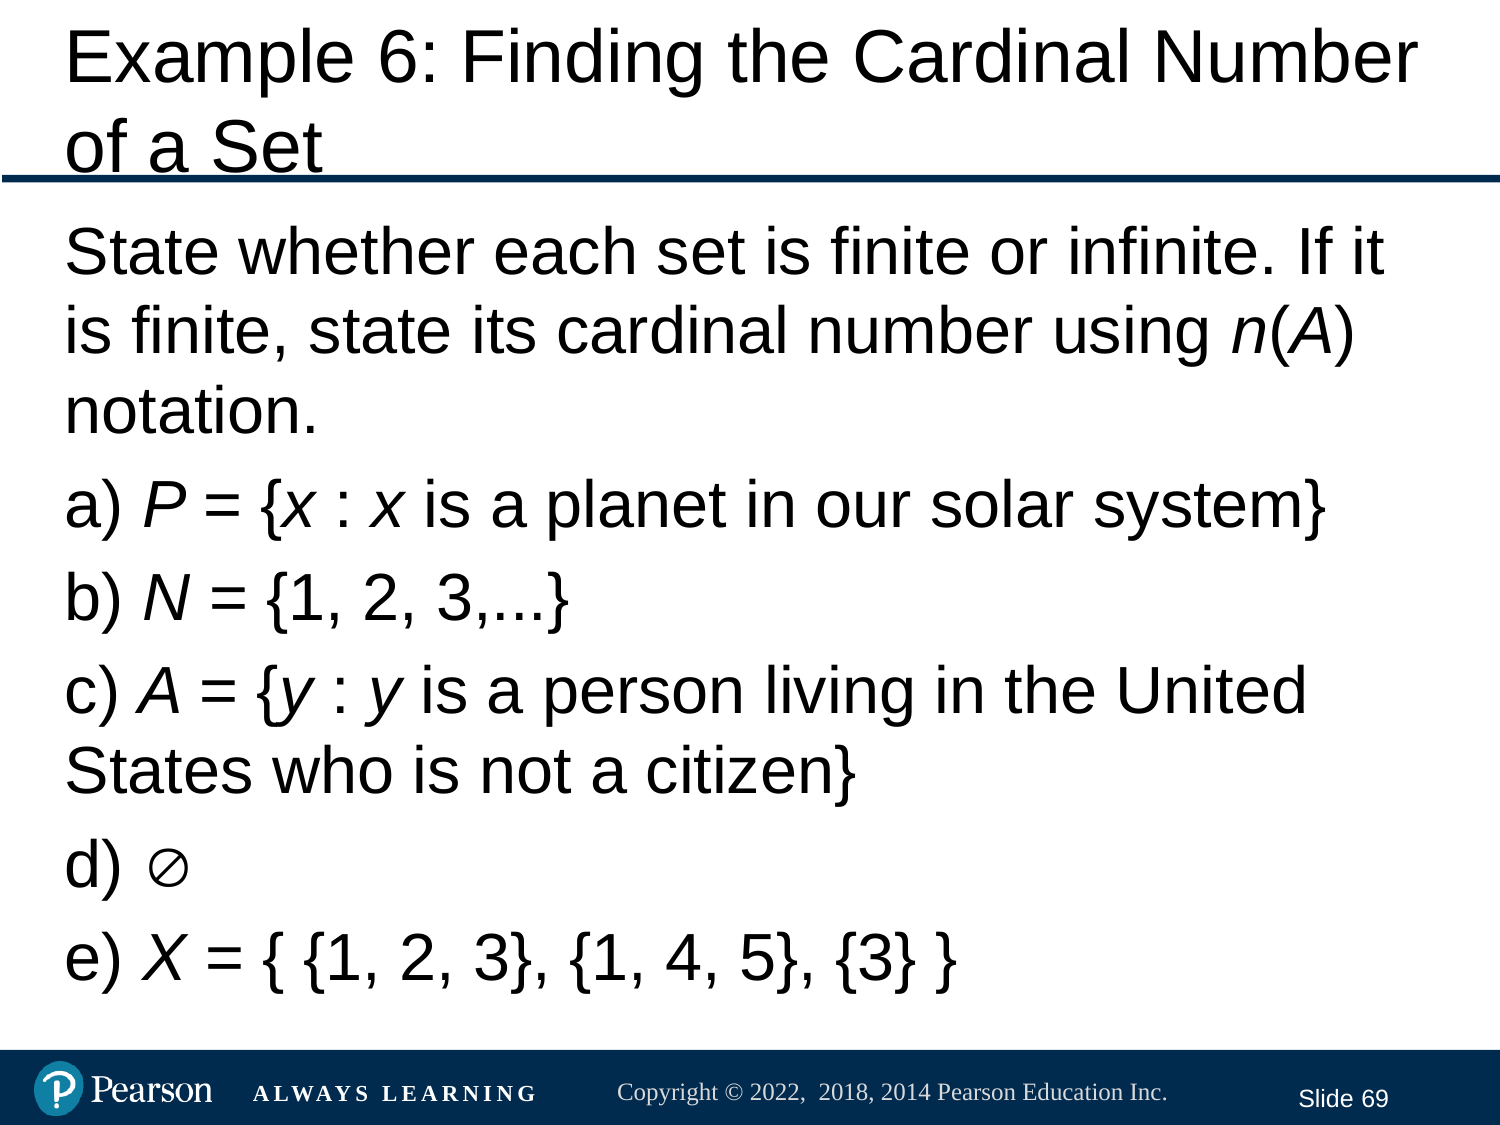

# Example 6: Finding the Cardinal Number of a Set
State whether each set is finite or infinite. If it is finite, state its cardinal number using n(A) notation.
a) P = {x : x is a planet in our solar system}
b) N = {1, 2, 3,...}
c) A = {y : y is a person living in the United States who is not a citizen}
d) 
e) X = { {1, 2, 3}, {1, 4, 5}, {3} }